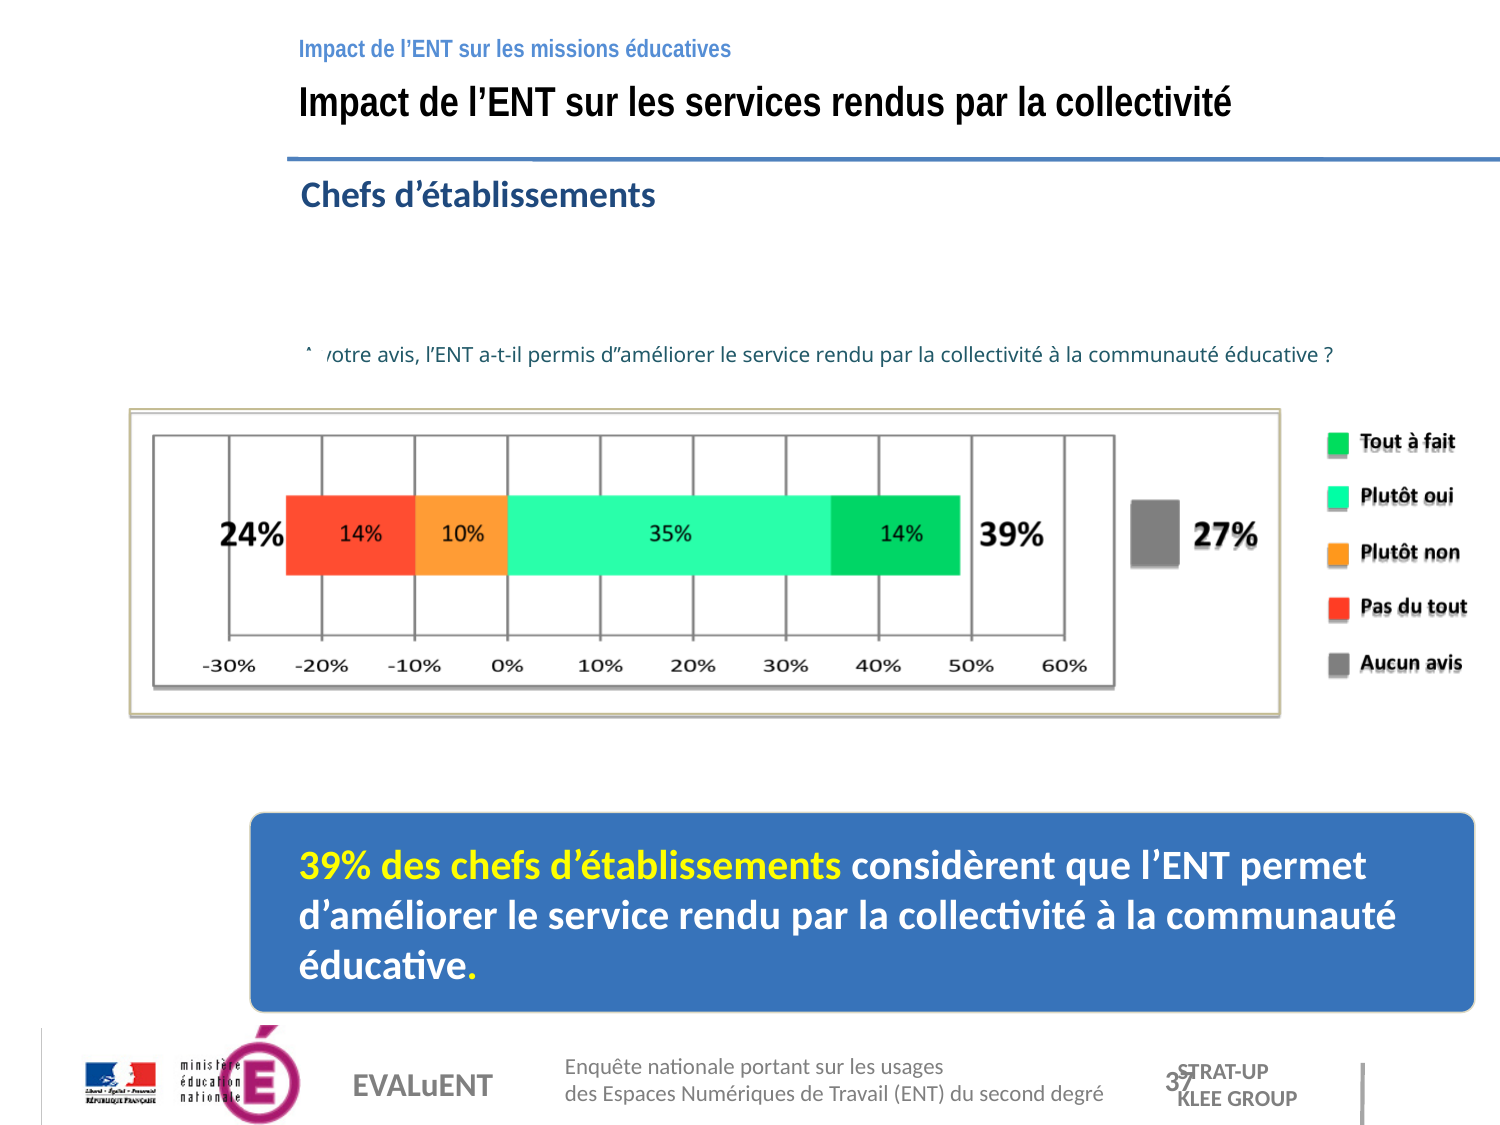

Impact de l’ENT sur les missions éducatives
Impact de l’ENT sur les services rendus par la collectivité
Chefs d’établissements
A votre avis, l’ENT a-t-il permis d’’améliorer le service rendu par la collectivité à la communauté éducative ?
39% des chefs d’établissements considèrent que l’ENT permet d’améliorer le service rendu par la collectivité à la communauté éducative.